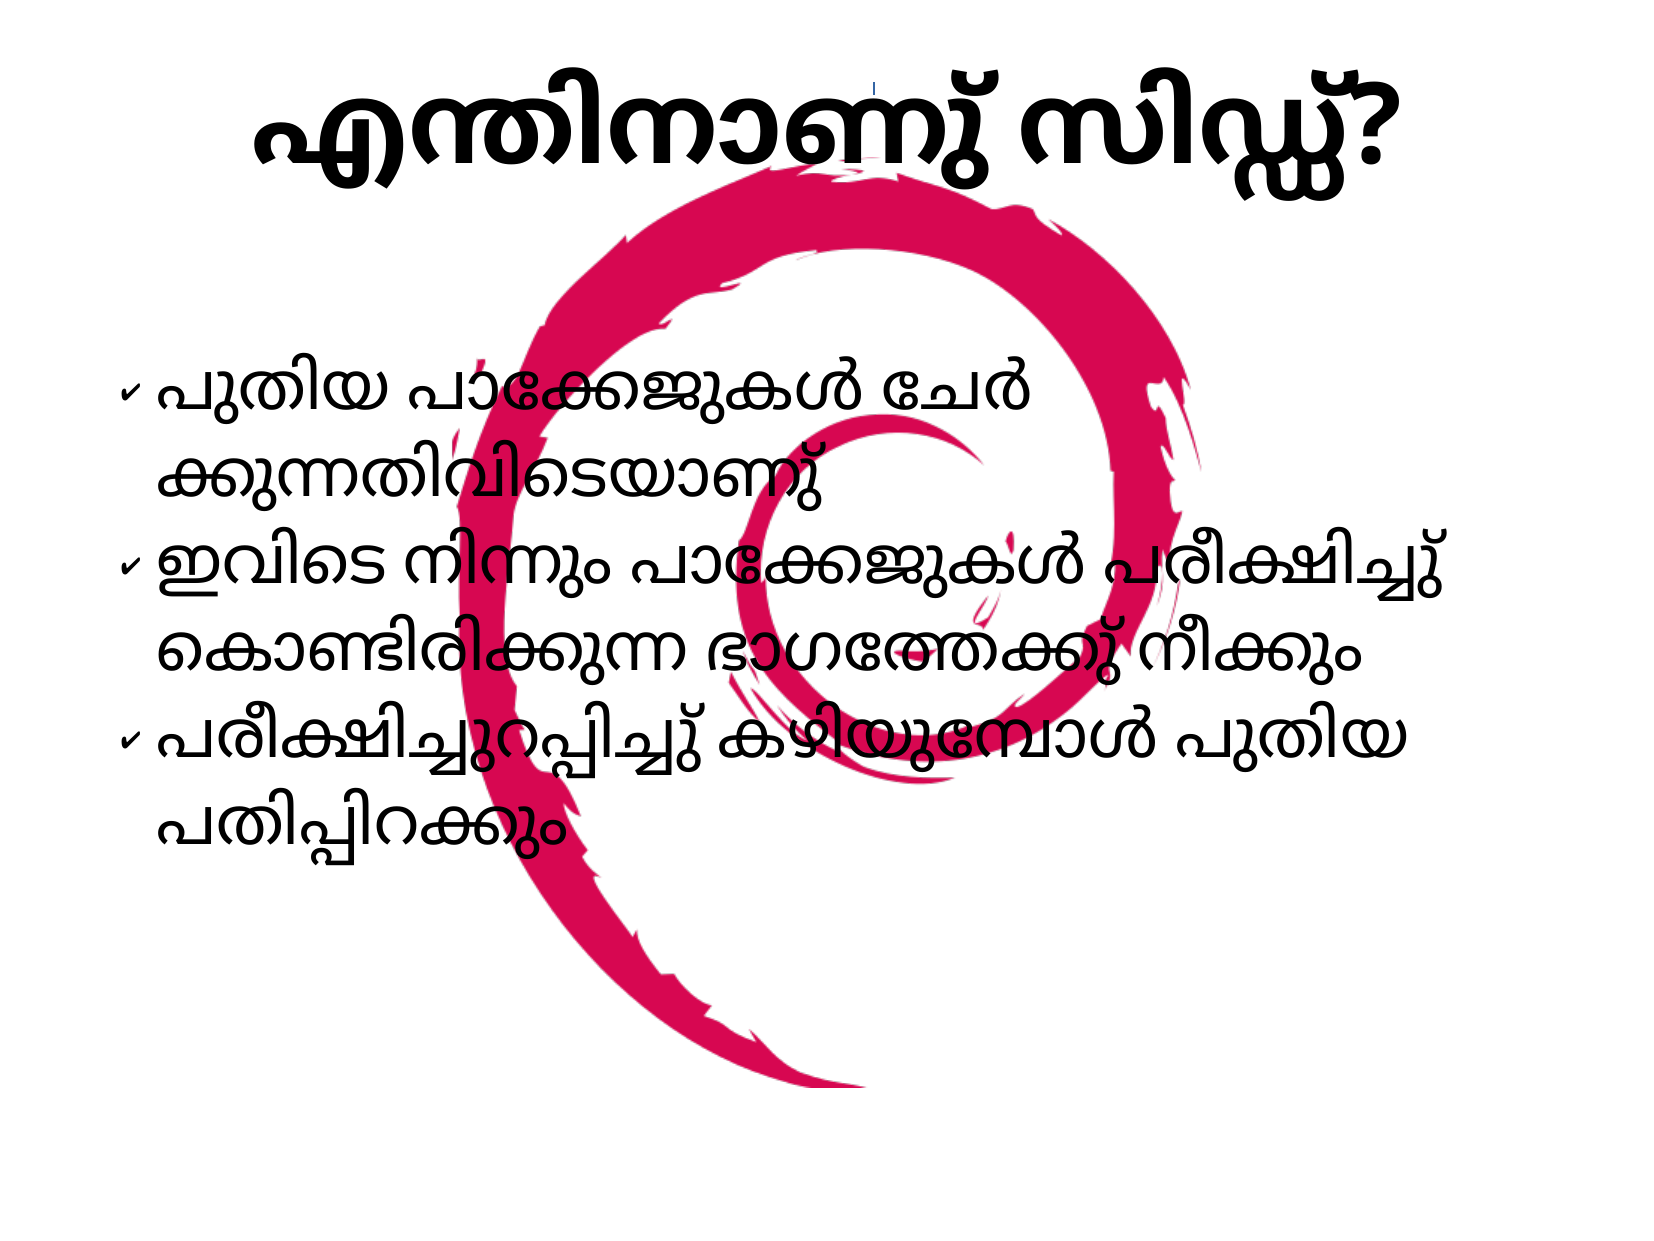

എന്തിനാണു് സിഡ്ഡ്?
പുതിയ പാക്കേജുകള്‍ ചേര്‍ക്കുന്നതിവിടെയാണു്
ഇവിടെ നിന്നും പാക്കേജുകള്‍ പരീക്ഷിച്ചു് കൊണ്ടിരിക്കുന്ന ഭാഗത്തേക്കു് നീക്കും
പരീക്ഷിച്ചുറപ്പിച്ചു് കഴിയുമ്പോള്‍ പുതിയ പതിപ്പിറക്കും